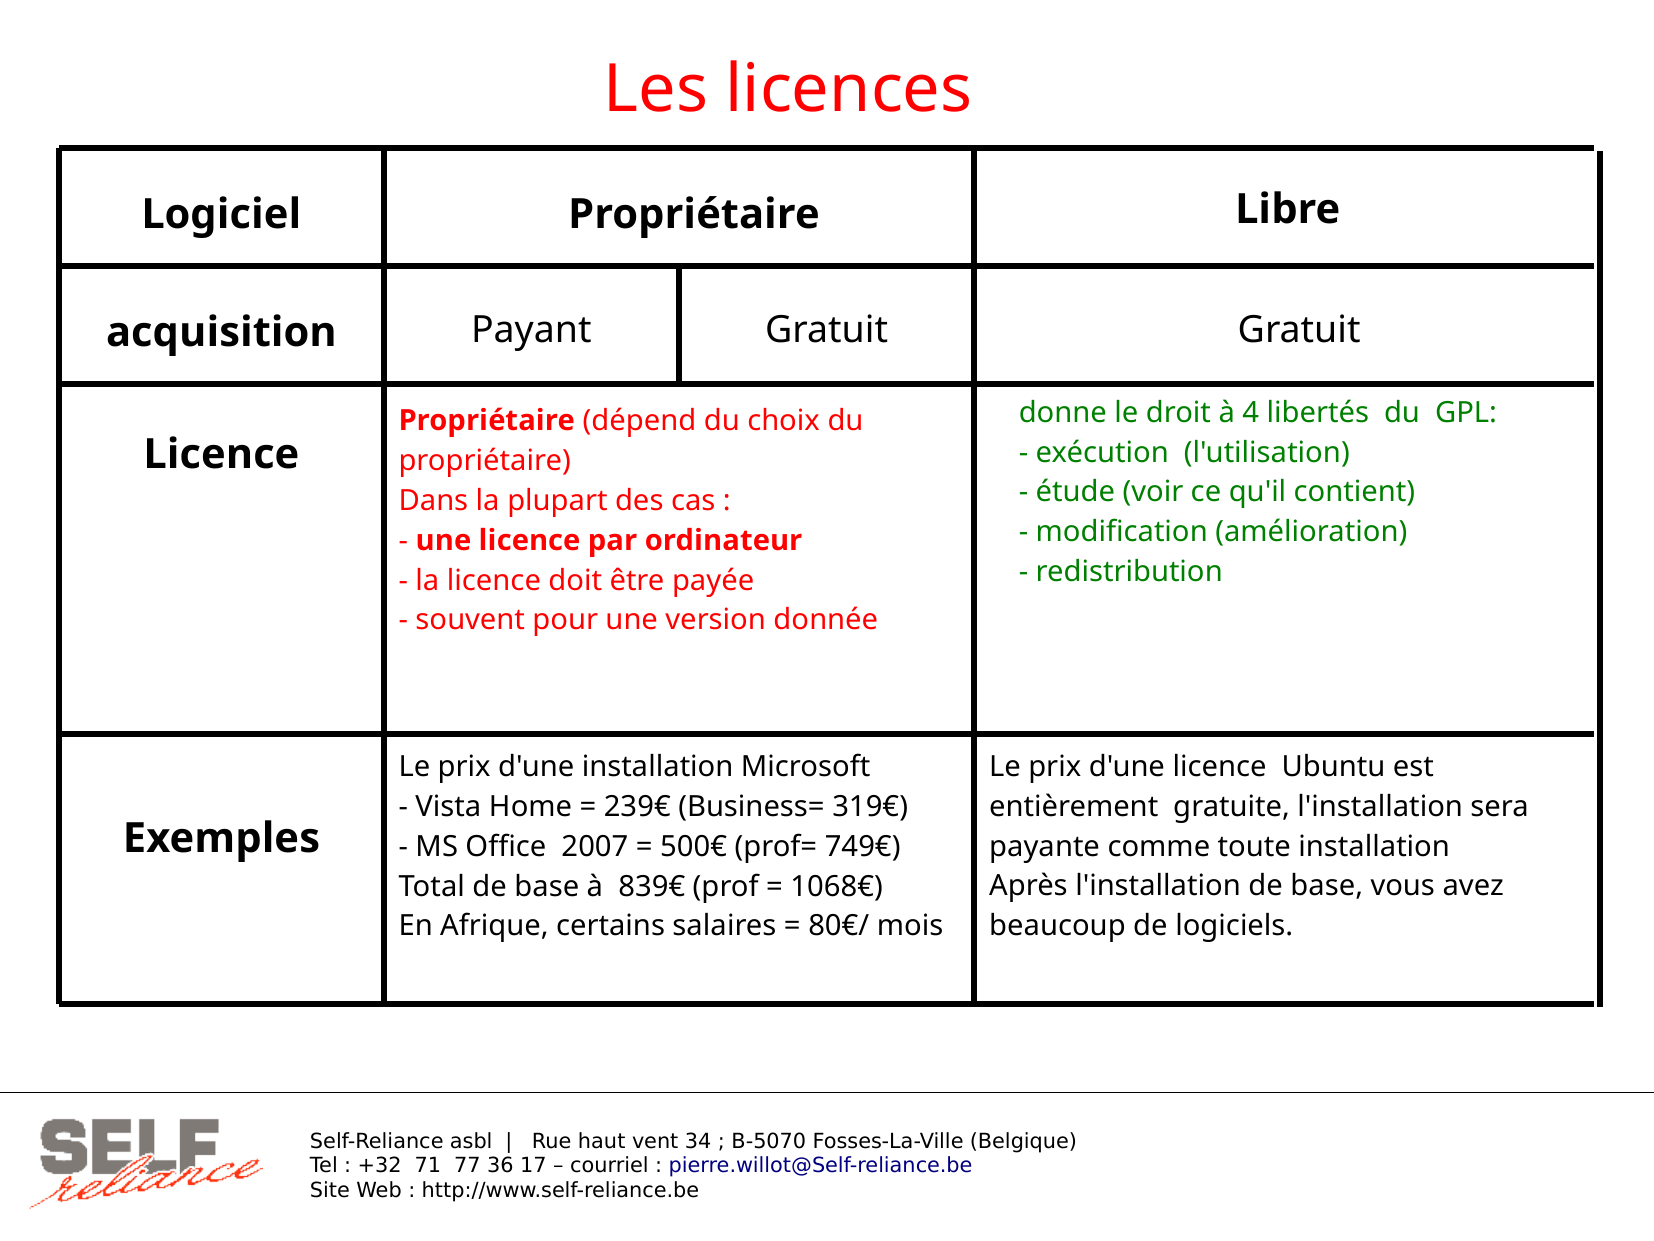

Les licences
Libre
Logiciel
Propriétaire
acquisition
Payant
Gratuit
Gratuit
donne le droit à 4 libertés du GPL:
- exécution (l'utilisation)
- étude (voir ce qu'il contient)
- modification (amélioration)
- redistribution
Propriétaire (dépend du choix du propriétaire)
Dans la plupart des cas :
- une licence par ordinateur
- la licence doit être payée
- souvent pour une version donnée
Licence
Le prix d'une licence Ubuntu est entièrement gratuite, l'installation sera payante comme toute installation
Après l'installation de base, vous avez beaucoup de logiciels.
Le prix d'une installation Microsoft
- Vista Home = 239€ (Business= 319€)
- MS Office 2007 = 500€ (prof= 749€)
Total de base à 839€ (prof = 1068€)
En Afrique, certains salaires = 80€/ mois
Exemples
Self-Reliance asbl | Rue haut vent 34 ; B-5070 Fosses-La-Ville (Belgique)
Tel : +32 71 77 36 17 – courriel : pierre.willot@Self-reliance.be
Site Web : http://www.self-reliance.be